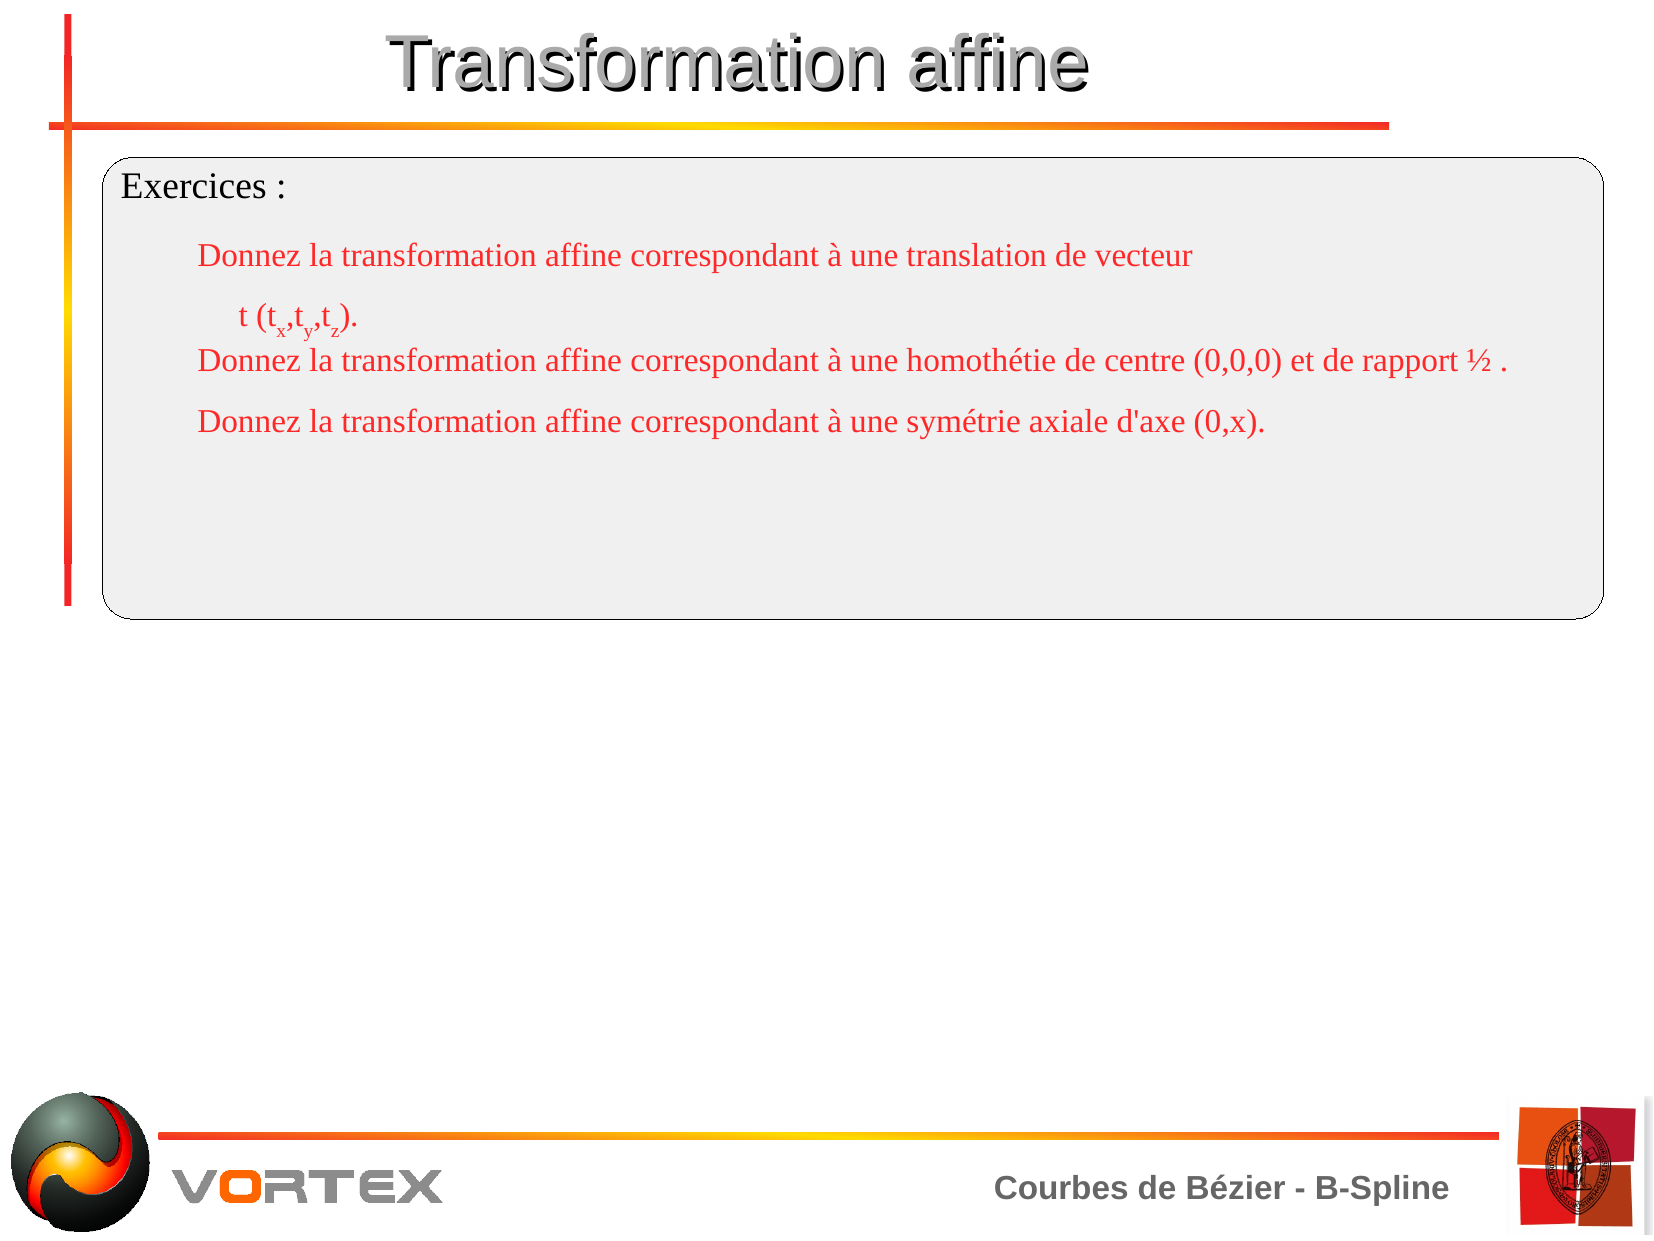

# Transformation affine
Exercices :
Donnez la transformation affine correspondant à une translation de vecteur
 t (tx,ty,tz).
Donnez la transformation affine correspondant à une homothétie de centre (0,0,0) et de rapport ½ .
Donnez la transformation affine correspondant à une symétrie axiale d'axe (0,x).